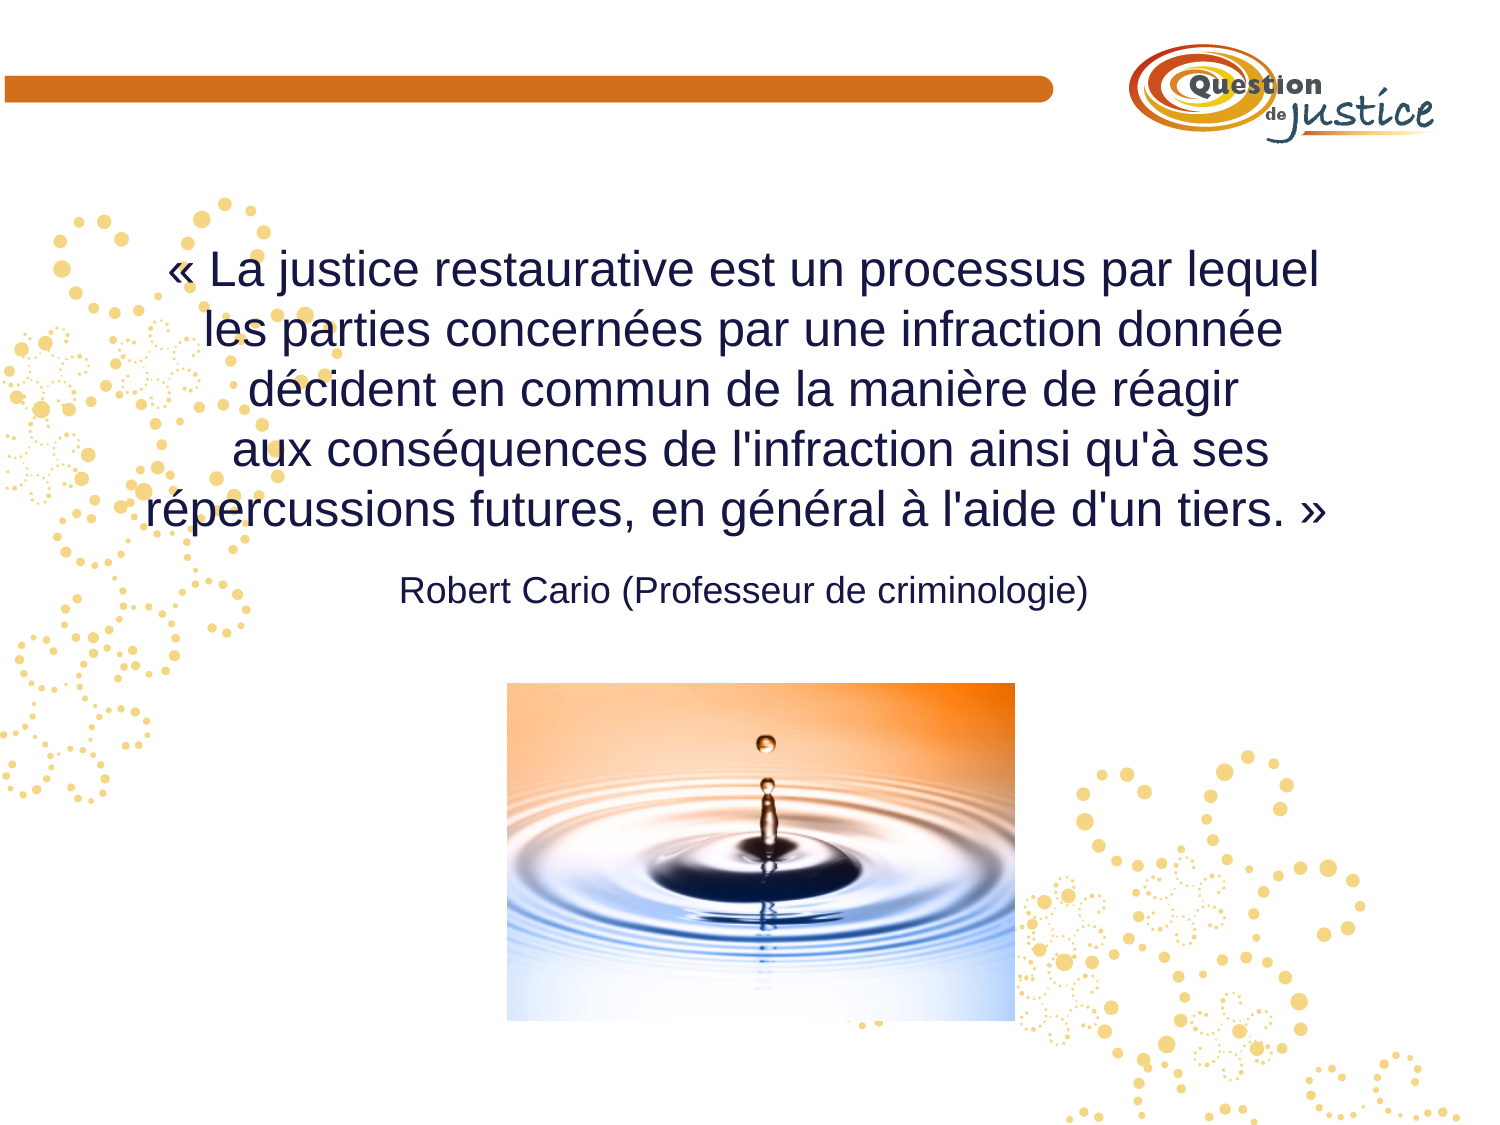

« La justice restaurative est un processus par lequel
les parties concernées par une infraction donnée décident en commun de la manière de réagir
 aux conséquences de l'infraction ainsi qu'à ses répercussions futures, en général à l'aide d'un tiers. »
Robert Cario (Professeur de criminologie)